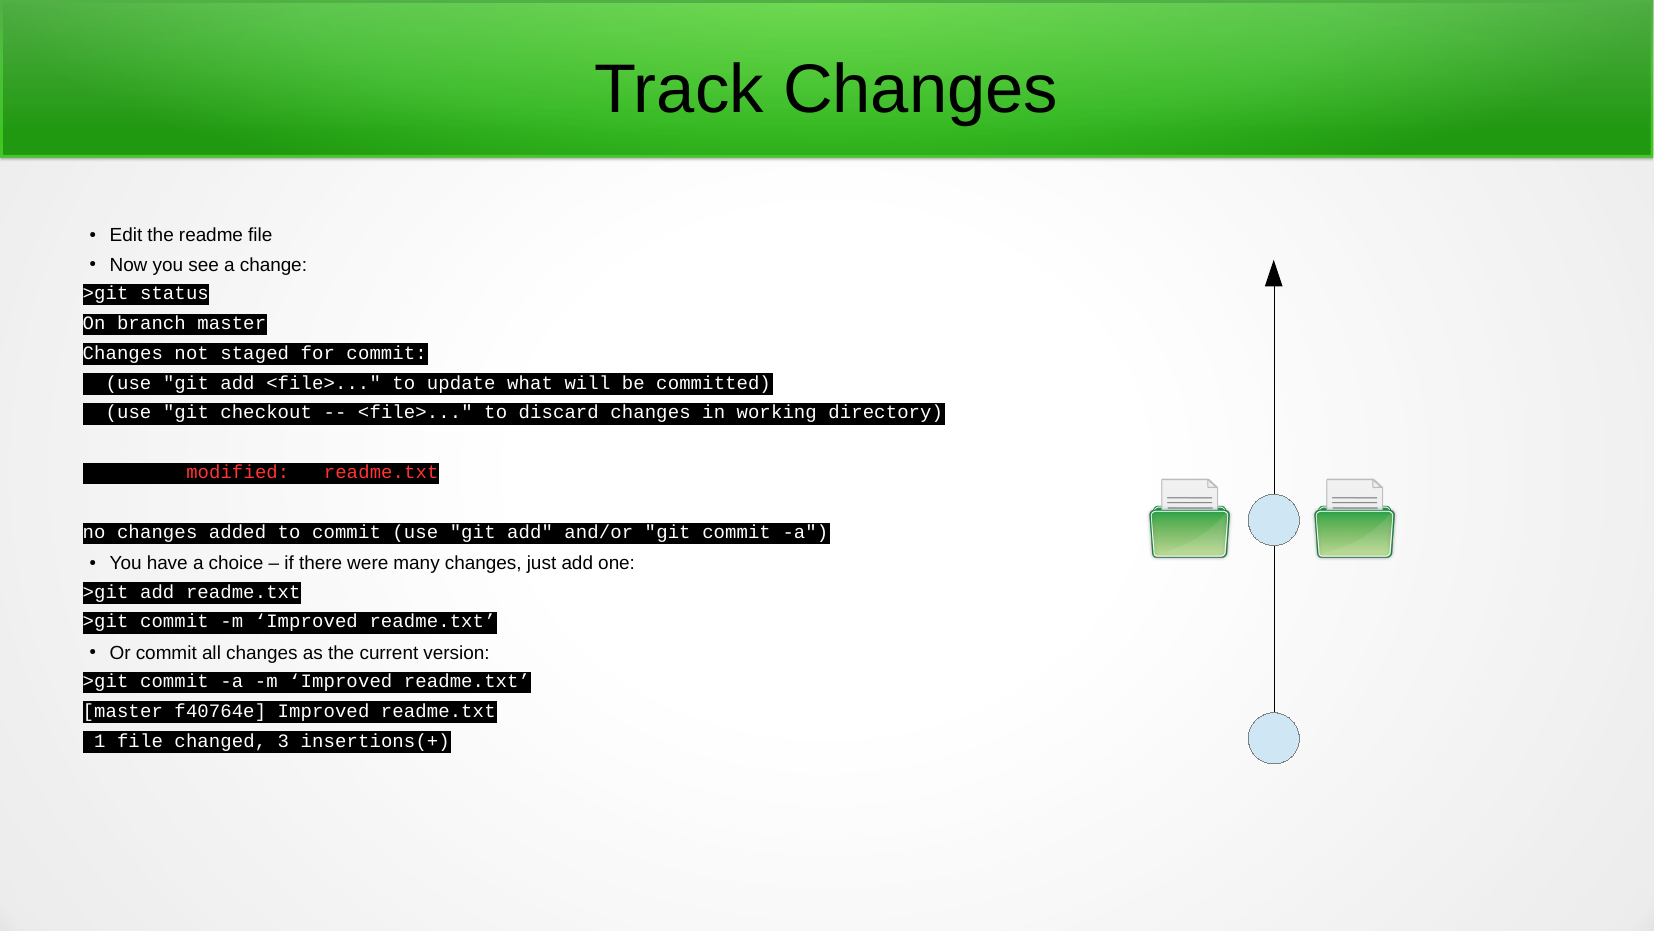

# Track Changes
Edit the readme file
Now you see a change:
>git status
On branch master
Changes not staged for commit:
 (use "git add <file>..." to update what will be committed)
 (use "git checkout -- <file>..." to discard changes in working directory)
 modified: readme.txt
no changes added to commit (use "git add" and/or "git commit -a")
You have a choice – if there were many changes, just add one:
>git add readme.txt
>git commit -m ‘Improved readme.txt’
Or commit all changes as the current version:
>git commit -a -m ‘Improved readme.txt’
[master f40764e] Improved readme.txt
 1 file changed, 3 insertions(+)